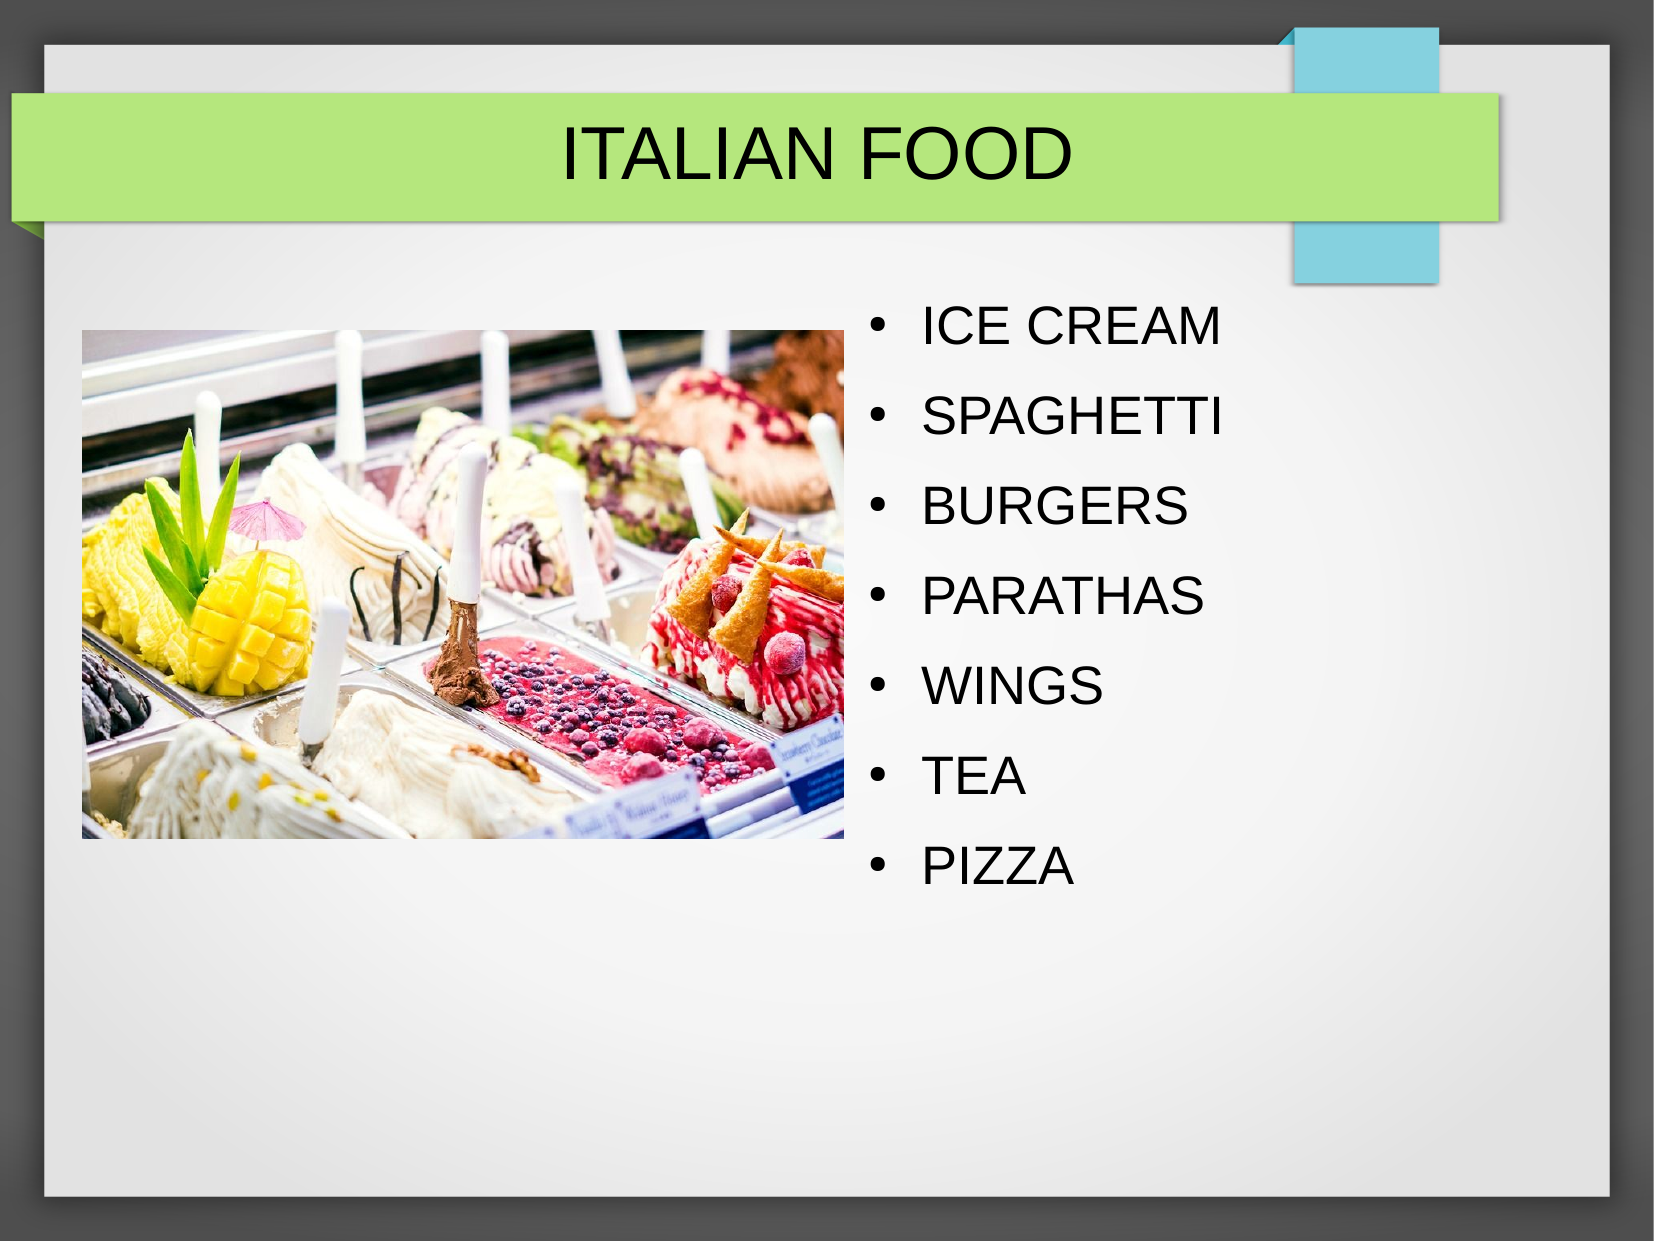

# ITALIAN FOOD
ICE CREAM
SPAGHETTI
BURGERS
PARATHAS
WINGS
TEA
PIZZA